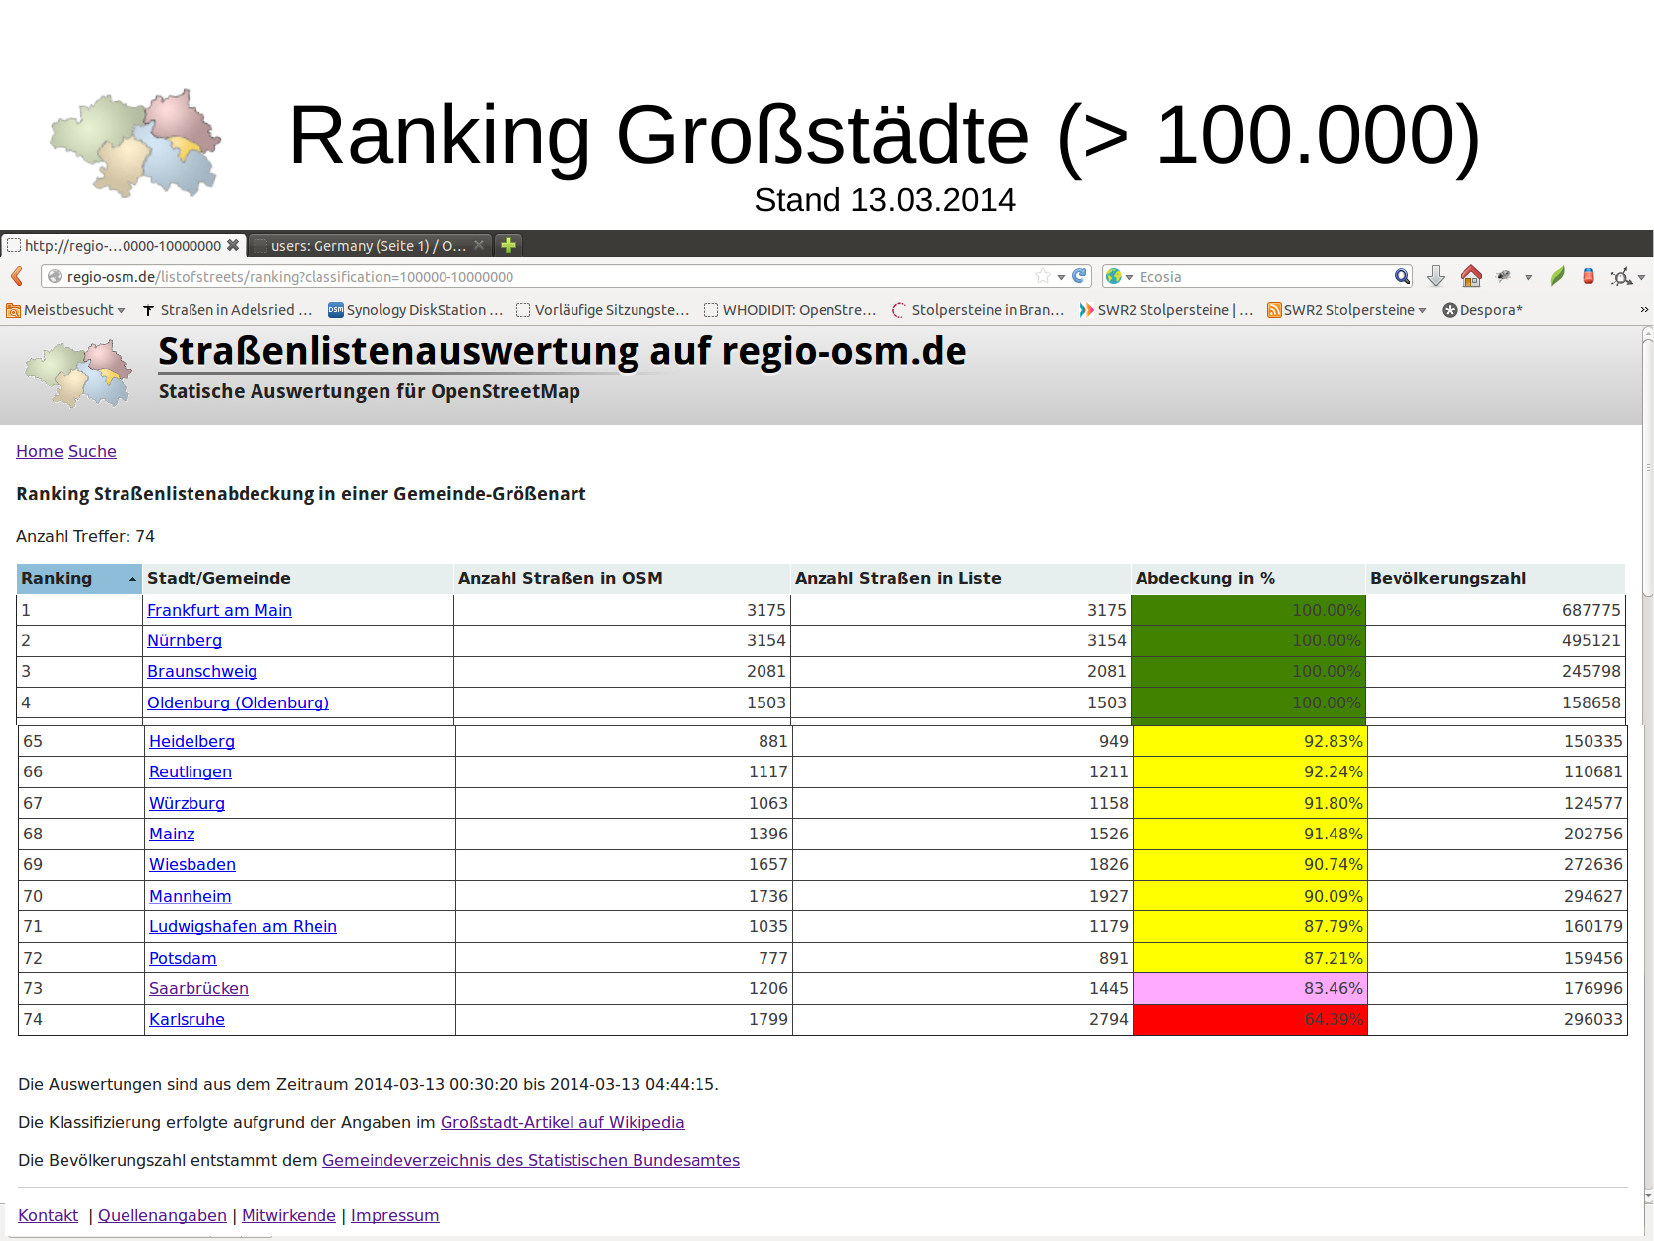

# Ranking Großstädte (> 100.000) Stand 13.03.2014